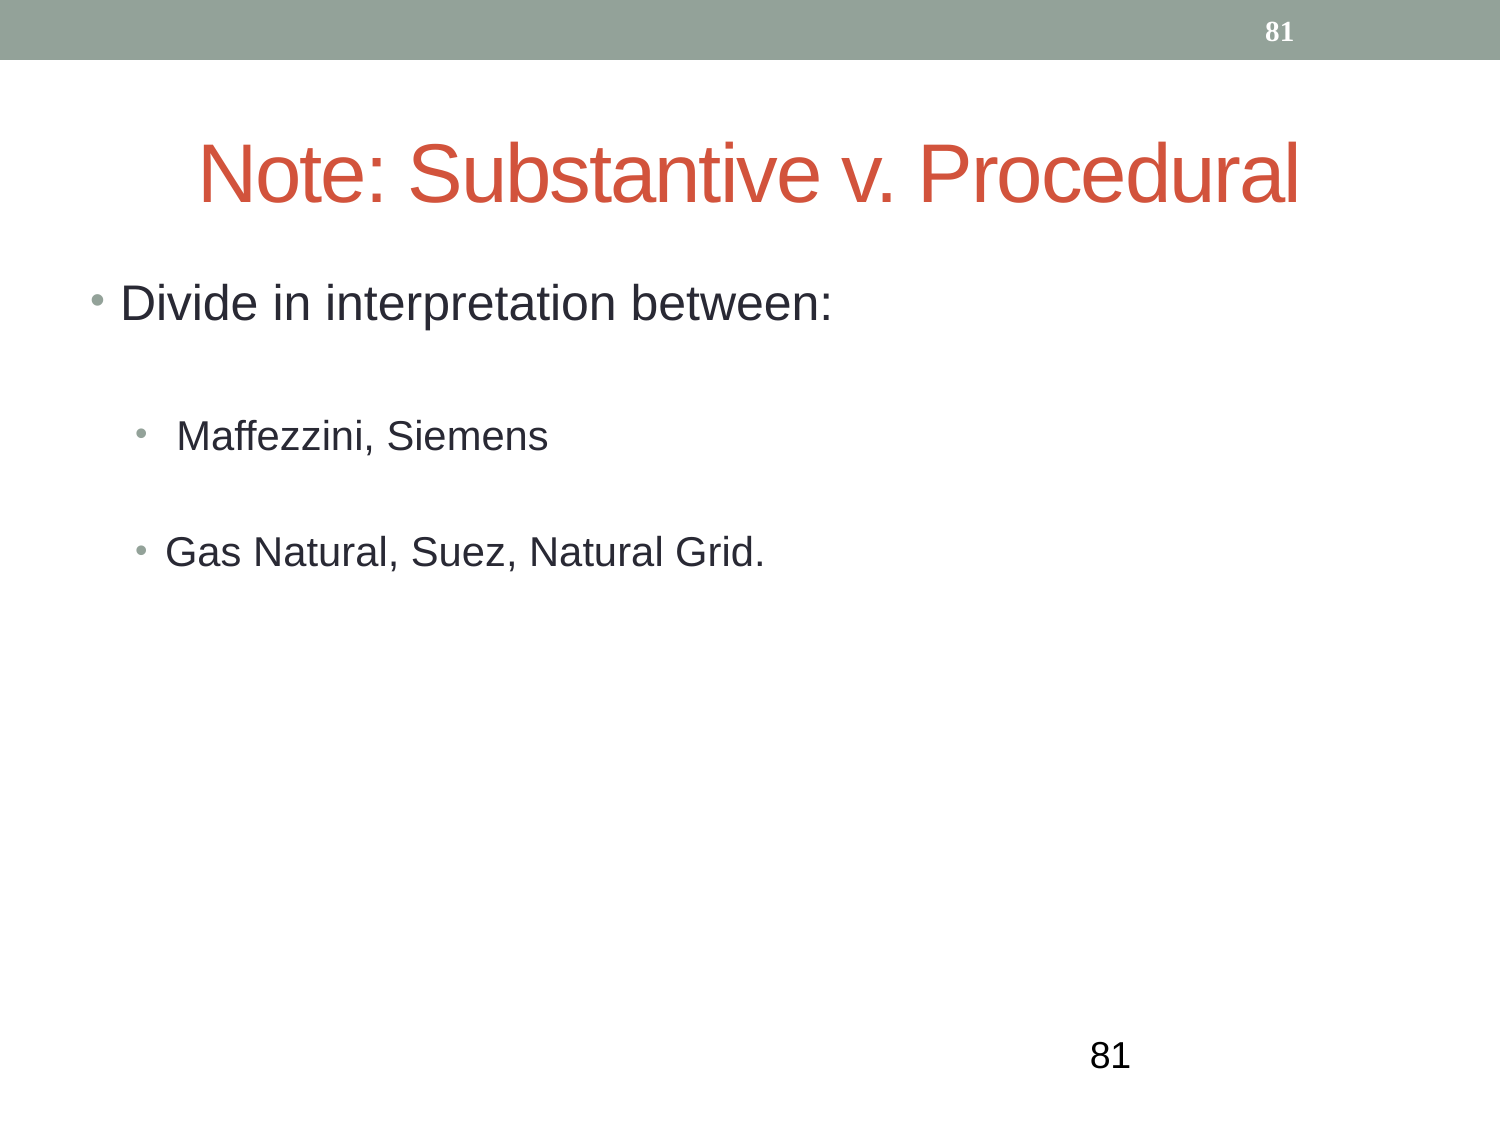

# Note: Substantive v. Procedural
Divide in interpretation between:
 Maffezzini, Siemens
Gas Natural, Suez, Natural Grid.